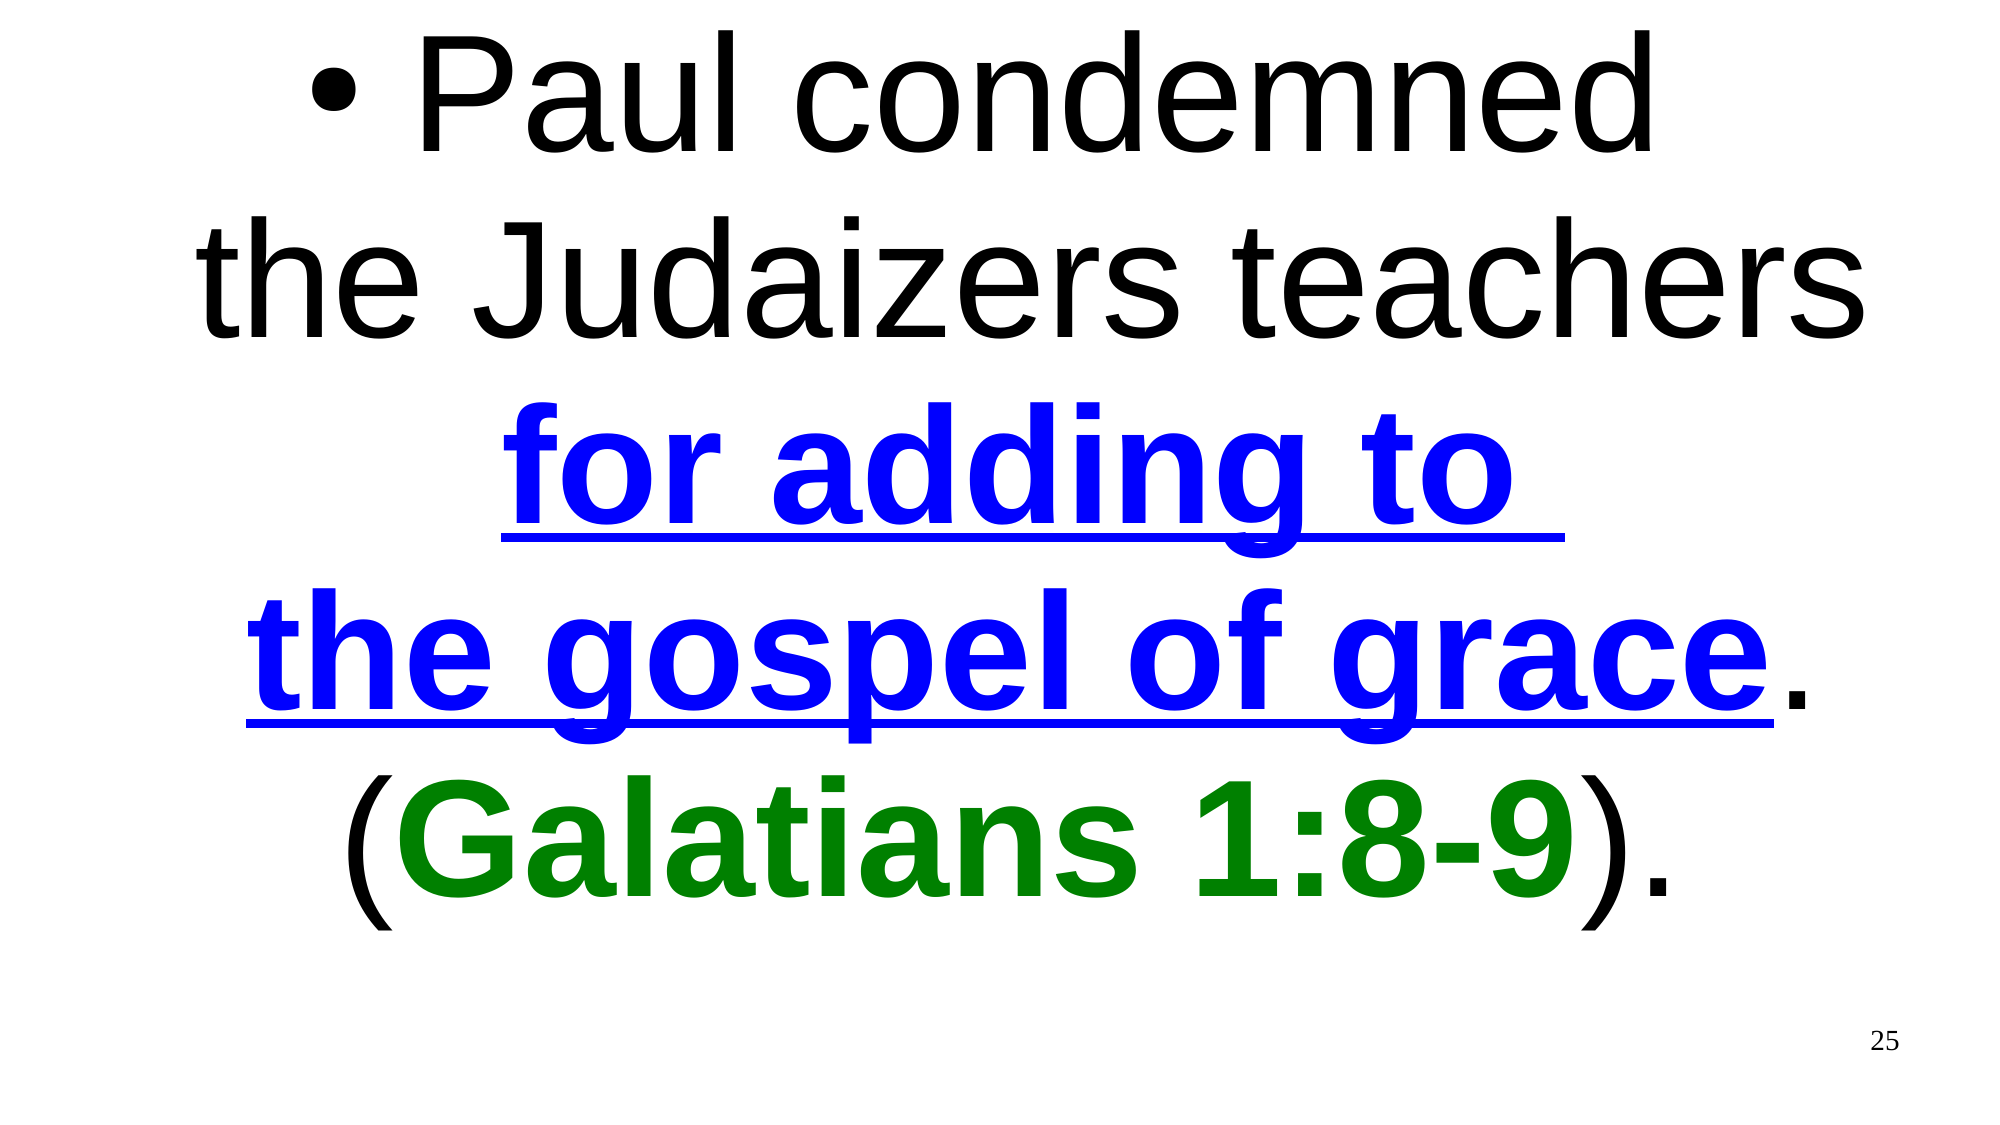

# Paul condemned the Judaizers teachers for adding to the gospel of grace. (Galatians 1:8-9).
25